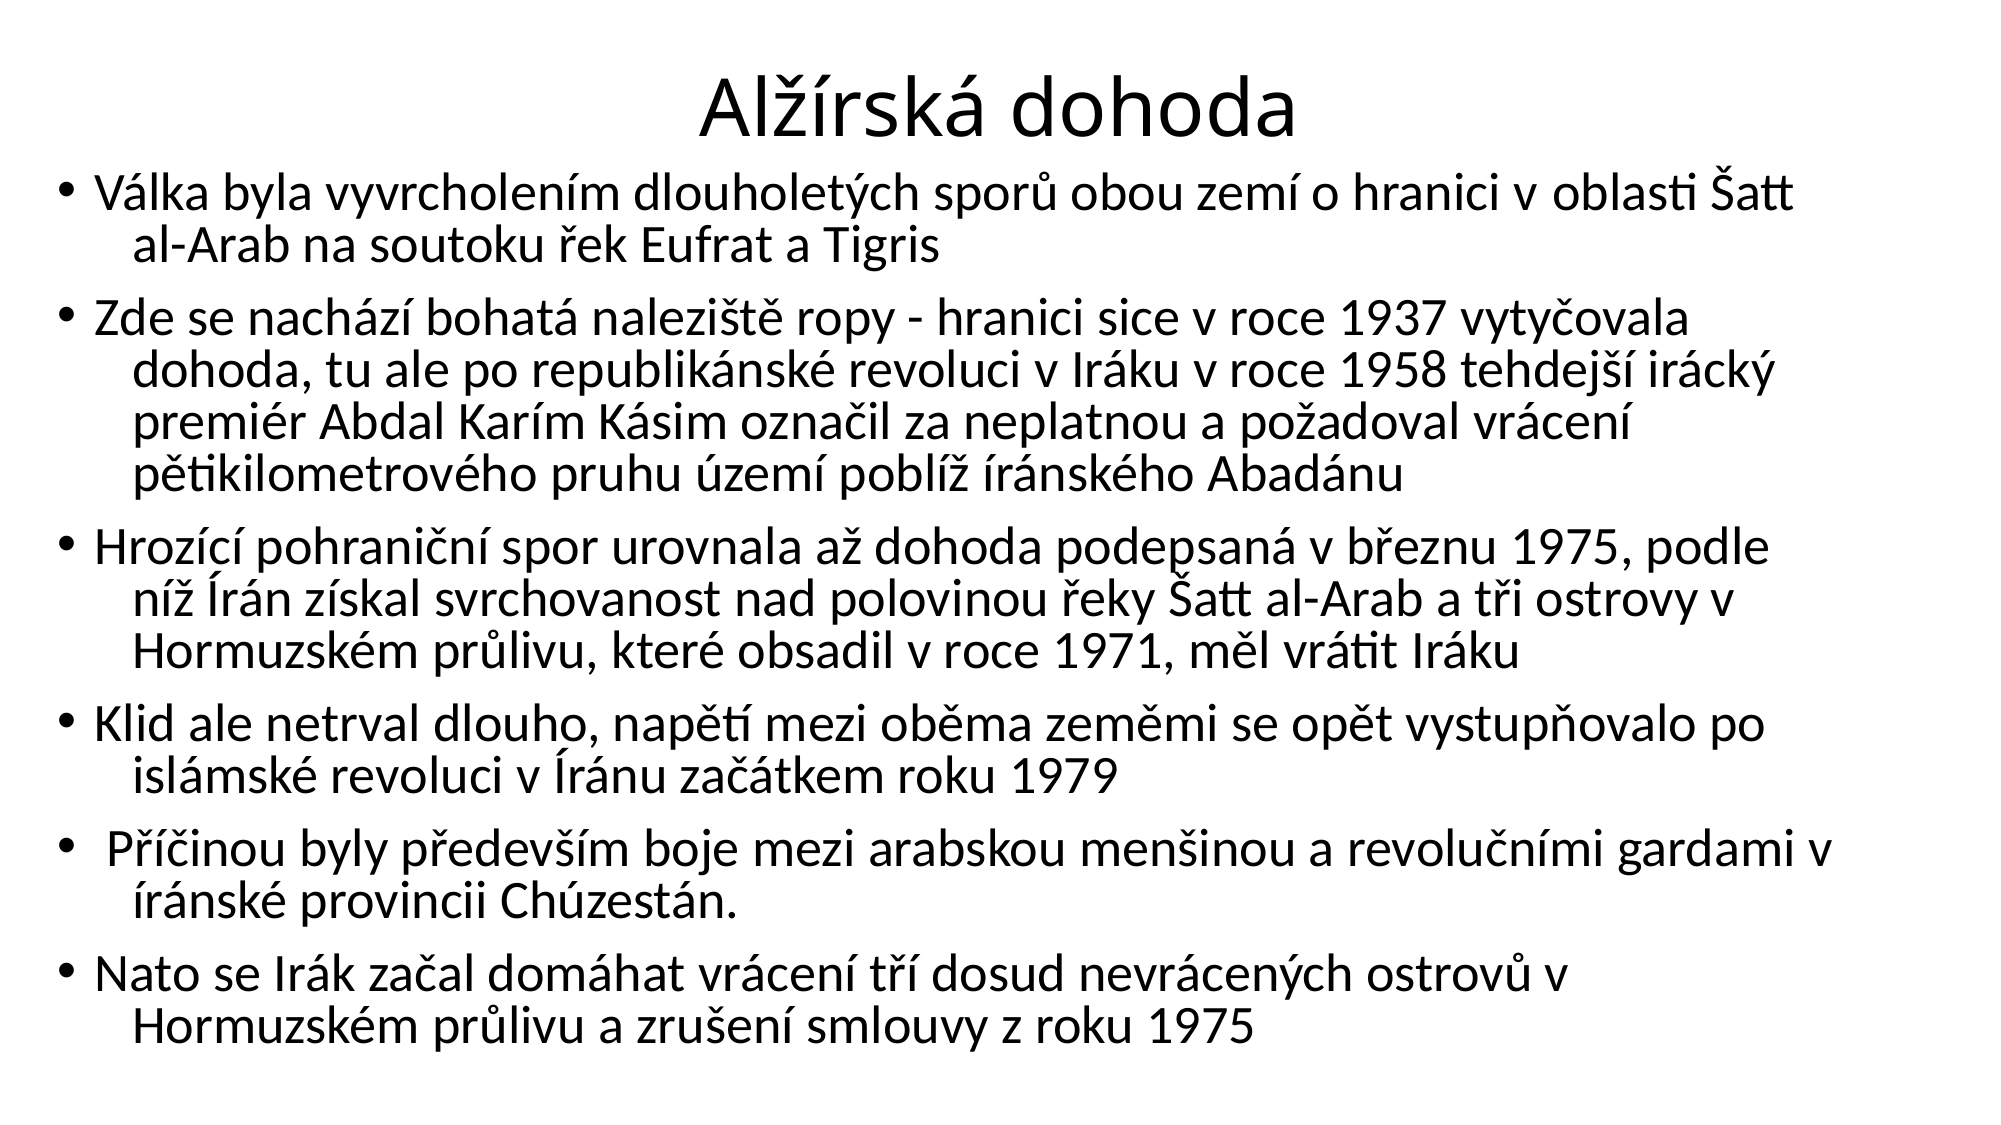

# Alžírská dohoda
Válka byla vyvrcholením dlouholetých sporů obou zemí o hranici v oblasti Šatt al-Arab na soutoku řek Eufrat a Tigris
Zde se nachází bohatá naleziště ropy - hranici sice v roce 1937 vytyčovala dohoda, tu ale po republikánské revoluci v Iráku v roce 1958 tehdejší irácký premiér Abdal Karím Kásim označil za neplatnou a požadoval vrácení pětikilometrového pruhu území poblíž íránského Abadánu
Hrozící pohraniční spor urovnala až dohoda podepsaná v březnu 1975, podle níž Írán získal svrchovanost nad polovinou řeky Šatt al-Arab a tři ostrovy v Hormuzském průlivu, které obsadil v roce 1971, měl vrátit Iráku
Klid ale netrval dlouho, napětí mezi oběma zeměmi se opět vystupňovalo po islámské revoluci v Íránu začátkem roku 1979
 Příčinou byly především boje mezi arabskou menšinou a revolučními gardami v íránské provincii Chúzestán.
Nato se Irák začal domáhat vrácení tří dosud nevrácených ostrovů v Hormuzském průlivu a zrušení smlouvy z roku 1975